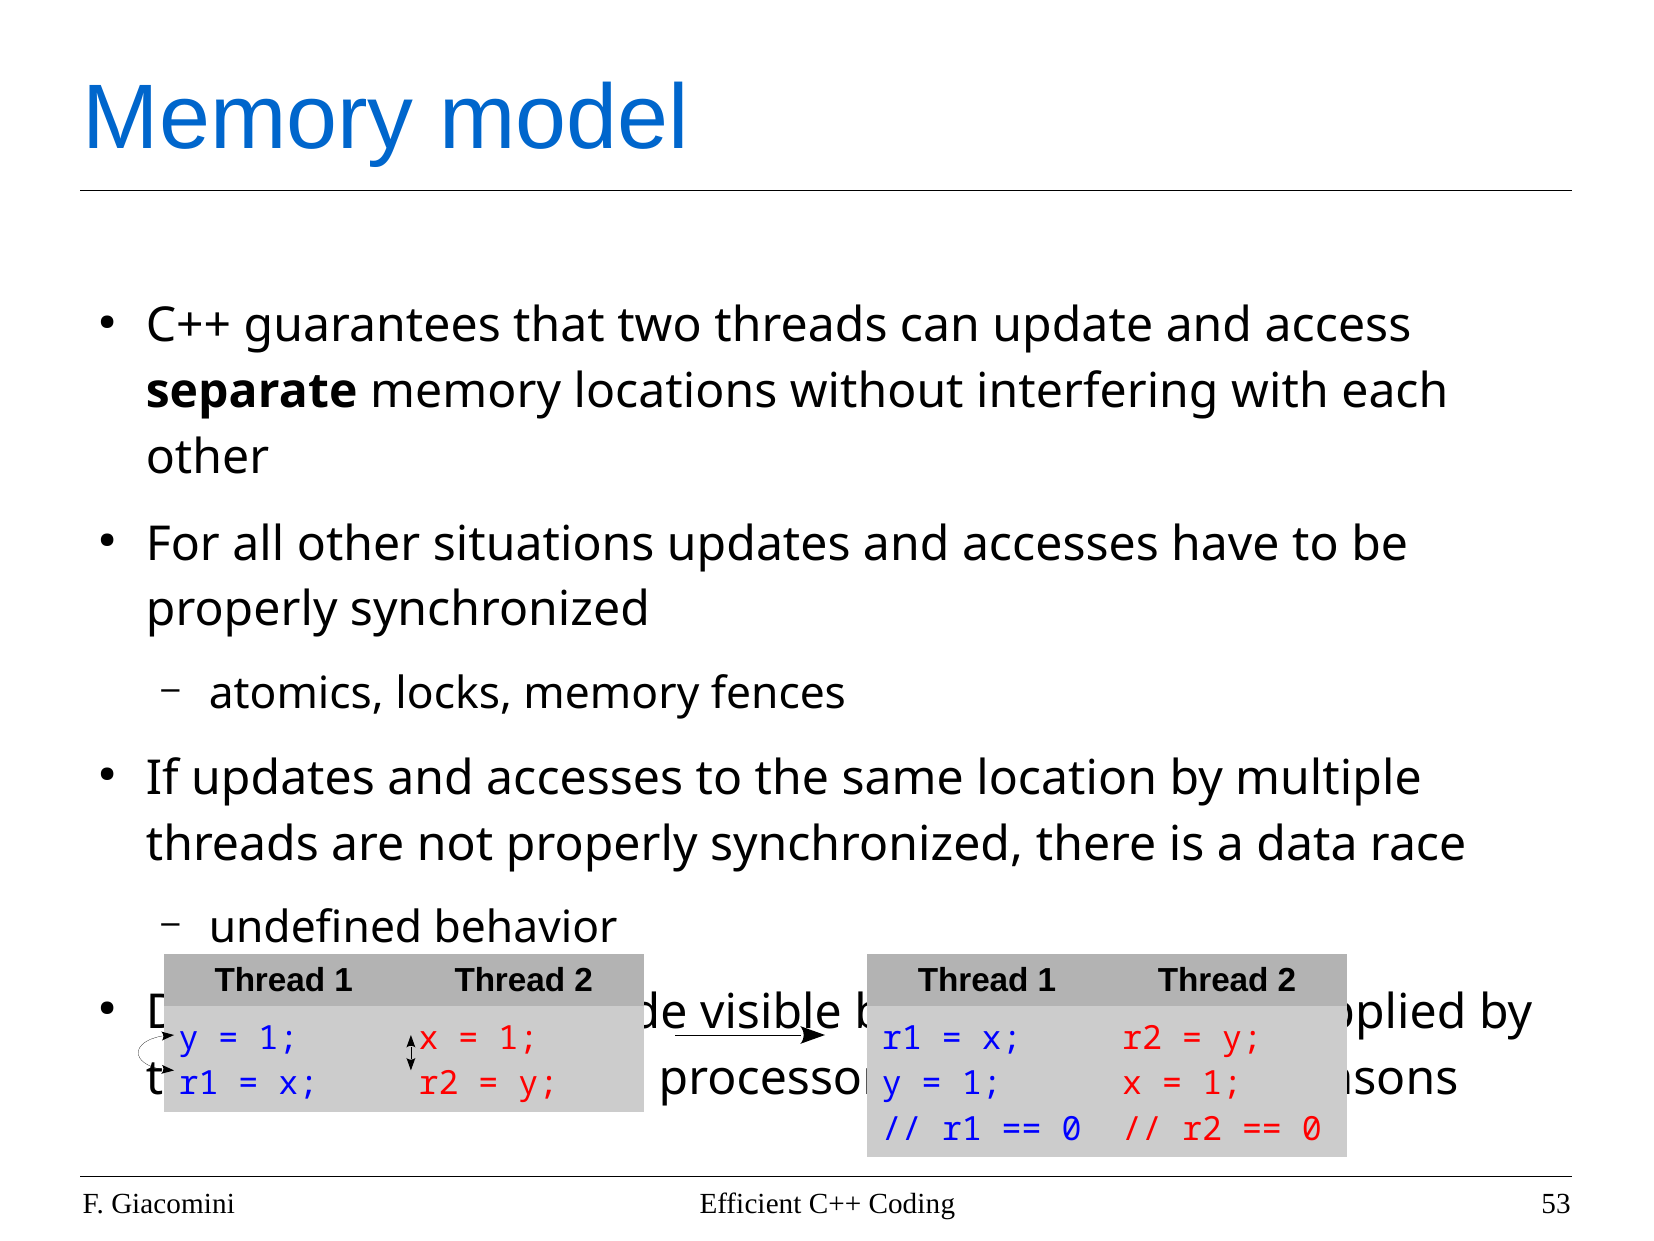

# Memory model
C++ guarantees that two threads can update and access separate memory locations without interfering with each other
For all other situations updates and accesses have to be properly synchronized
atomics, locks, memory fences
If updates and accesses to the same location by multiple threads are not properly synchronized, there is a data race
undefined behavior
Data races can be made visible by transformations applied by the compiler or by the processor for performance reasons
| Thread 1 | Thread 2 |
| --- | --- |
| y = 1; r1 = x; | x = 1; r2 = y; |
| Thread 1 | Thread 2 |
| --- | --- |
| r1 = x; y = 1; // r1 == 0 | r2 = y; x = 1; // r2 == 0 |
F. Giacomini
Efficient C++ Coding
53